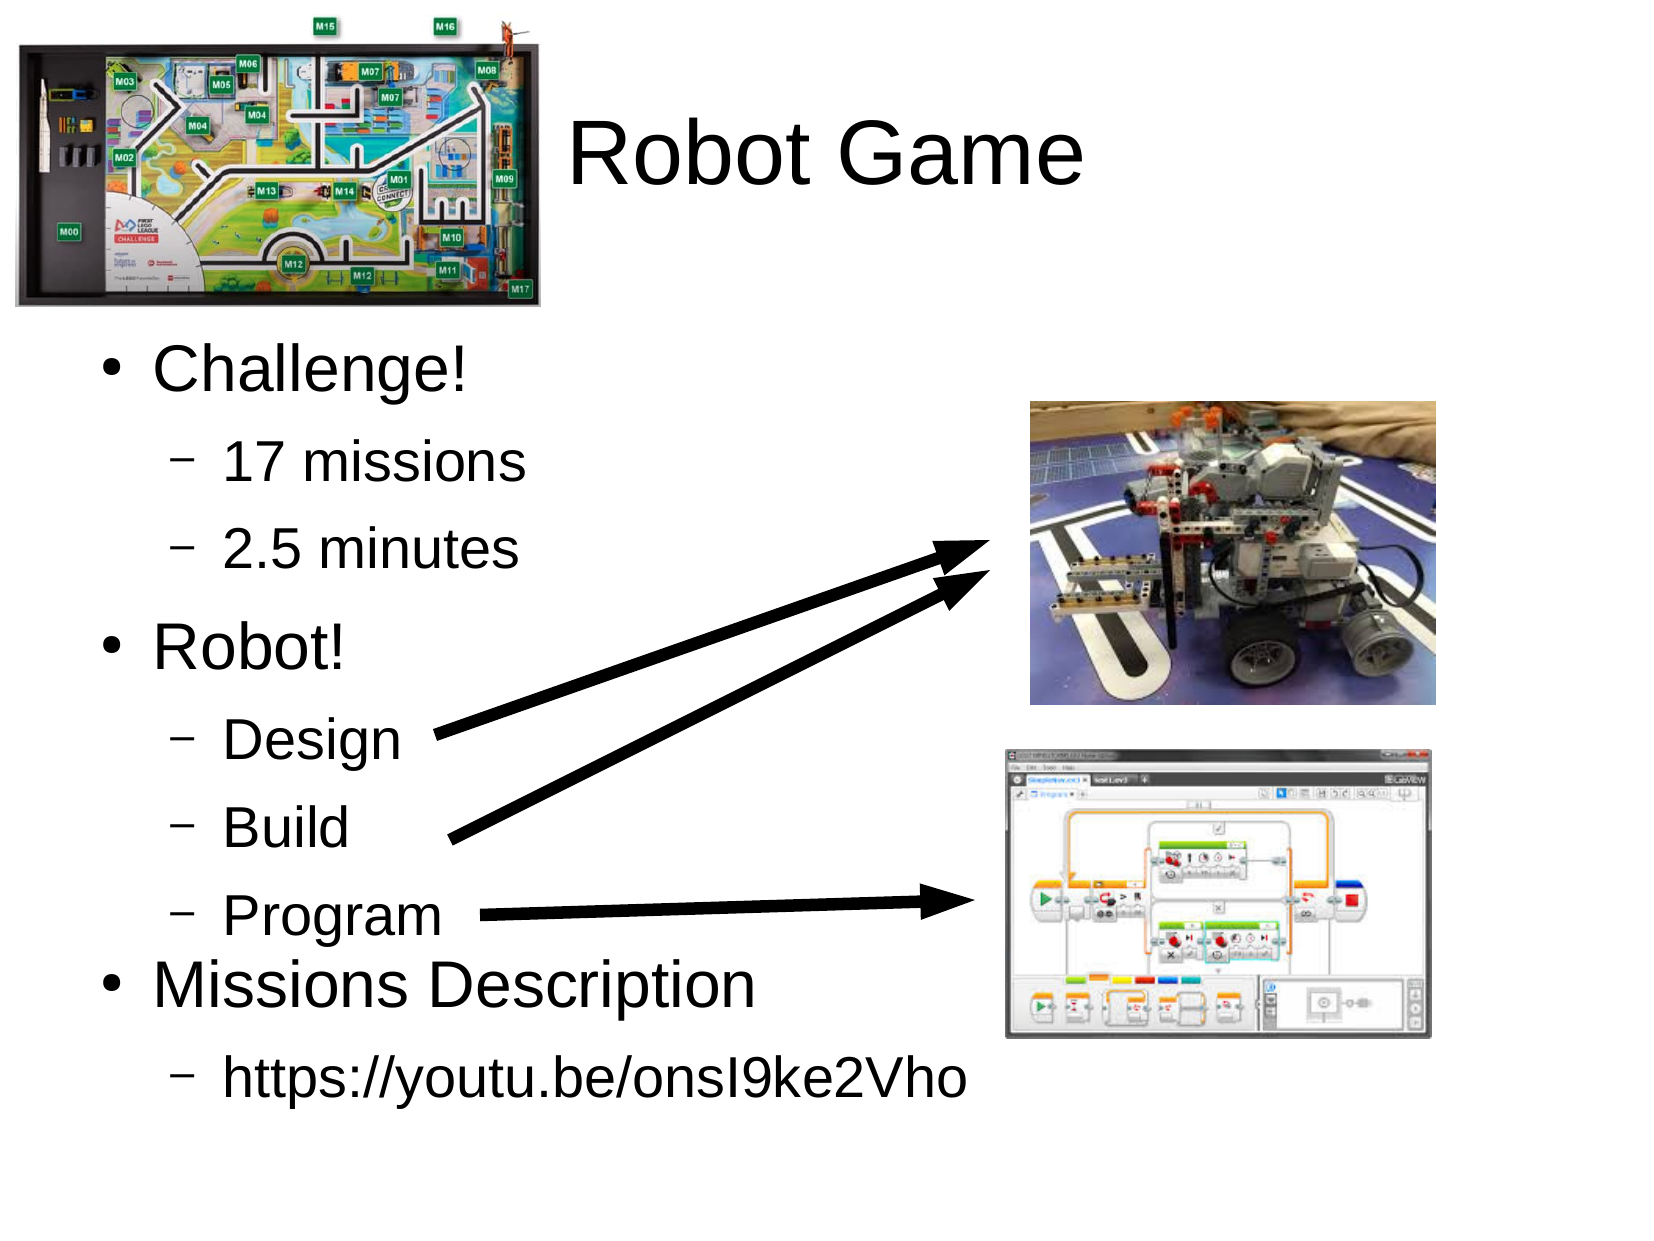

# Robot Game
Challenge!
17 missions
2.5 minutes
Robot!
Design
Build
Program
Missions Description
https://youtu.be/onsI9ke2Vho